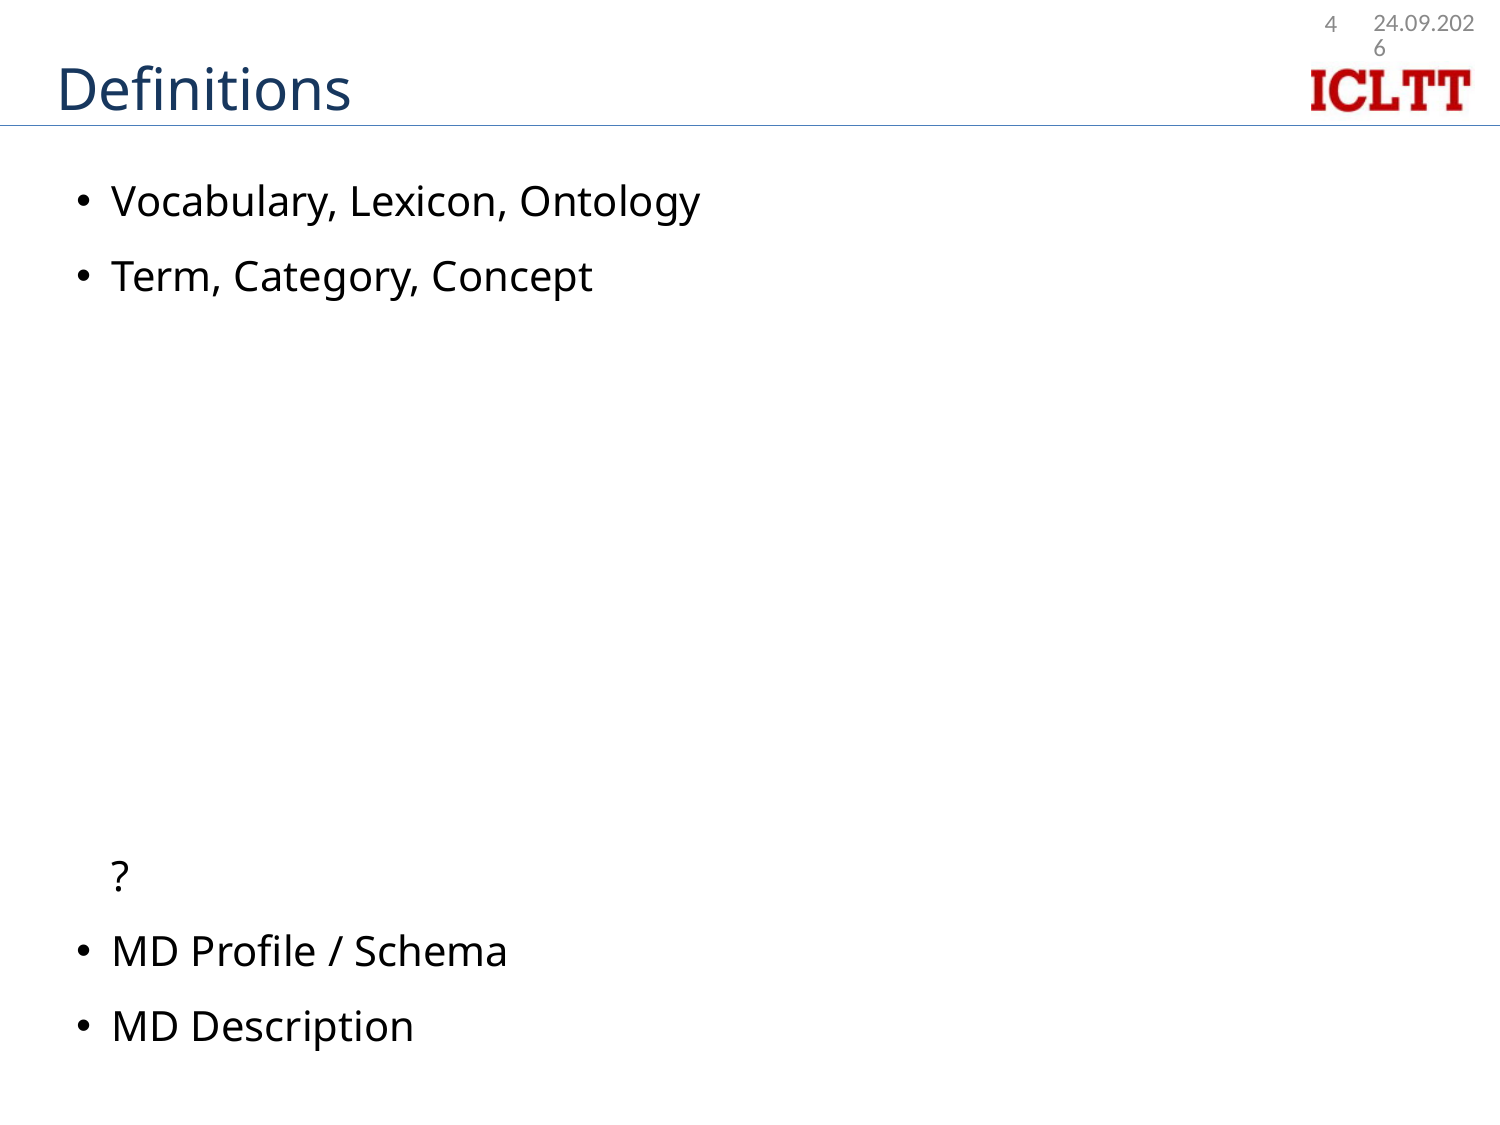

4
# Definitions
Vocabulary, Lexicon, Ontology
Term, Category, Concept
?
MD Profile / Schema
MD Description